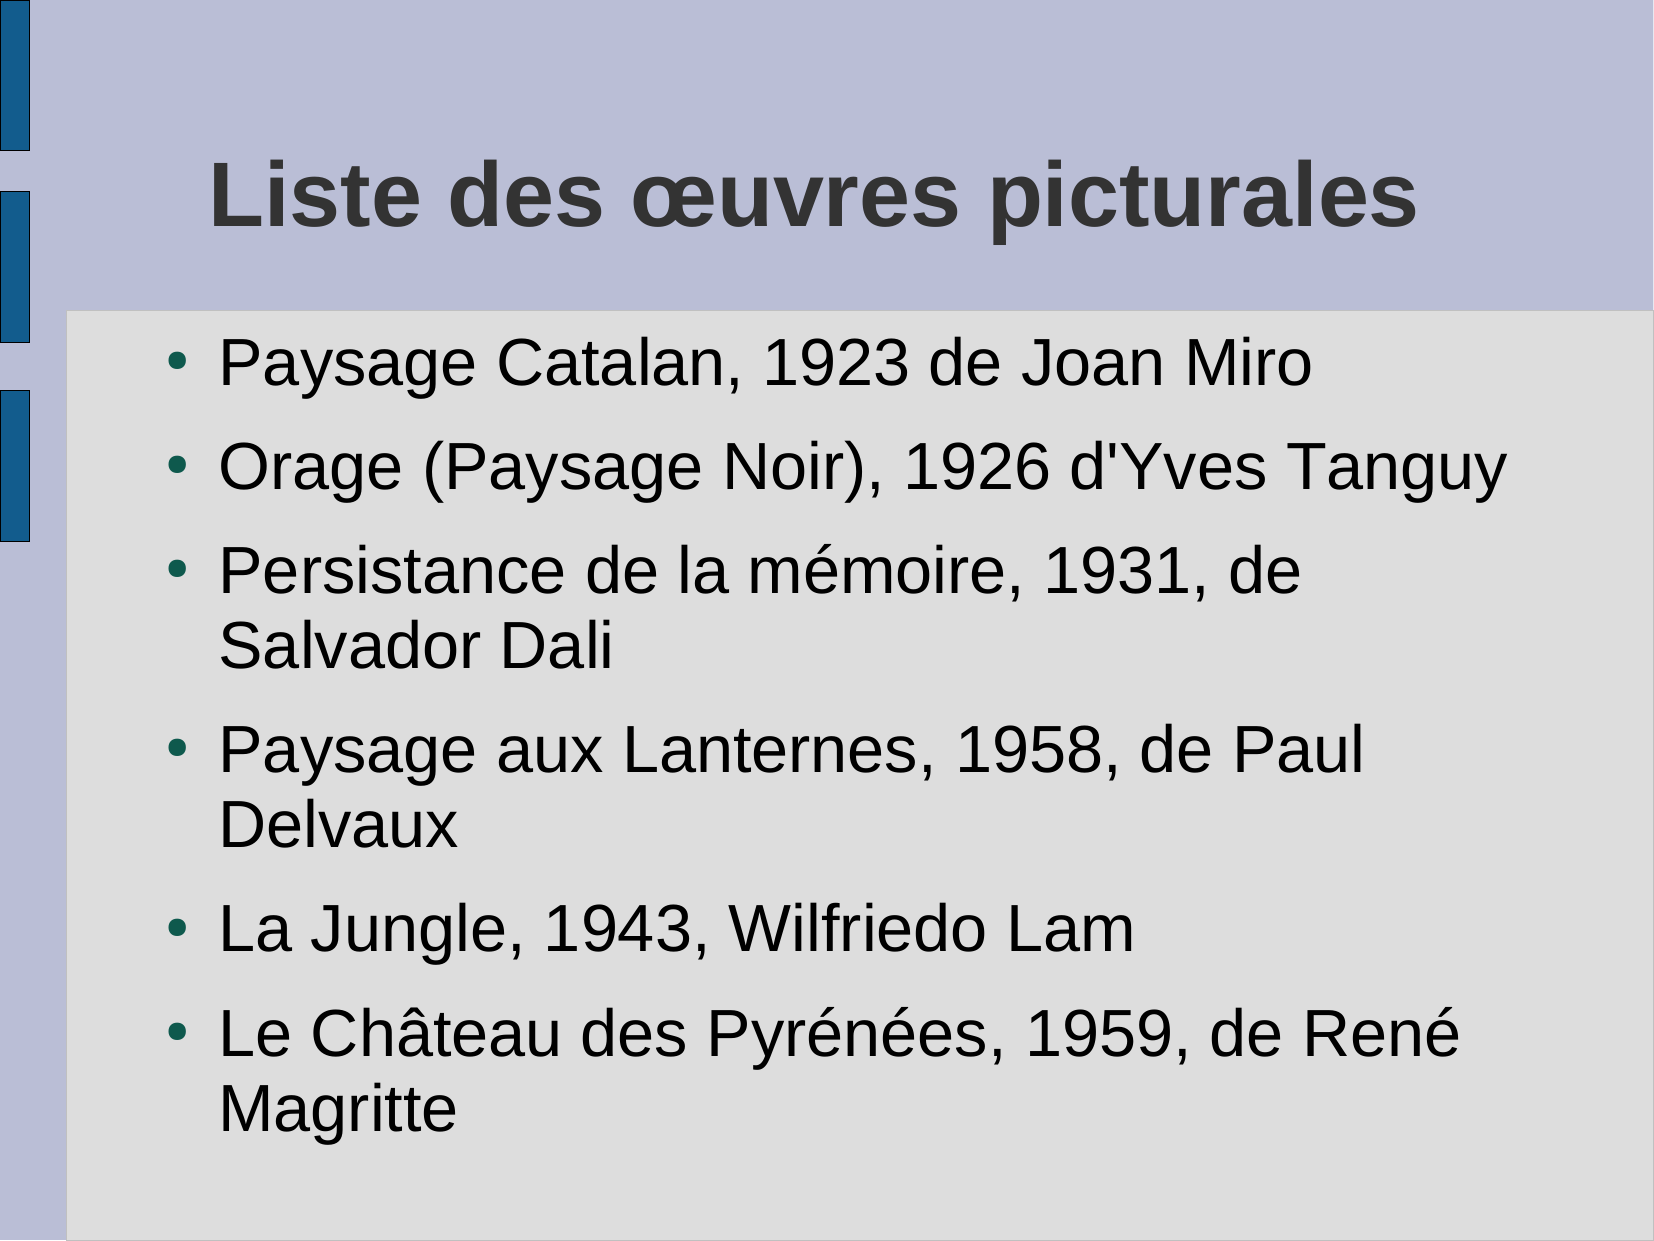

# Liste des œuvres picturales
Paysage Catalan, 1923 de Joan Miro
Orage (Paysage Noir), 1926 d'Yves Tanguy
Persistance de la mémoire, 1931, de Salvador Dali
Paysage aux Lanternes, 1958, de Paul Delvaux
La Jungle, 1943, Wilfriedo Lam
Le Château des Pyrénées, 1959, de René Magritte